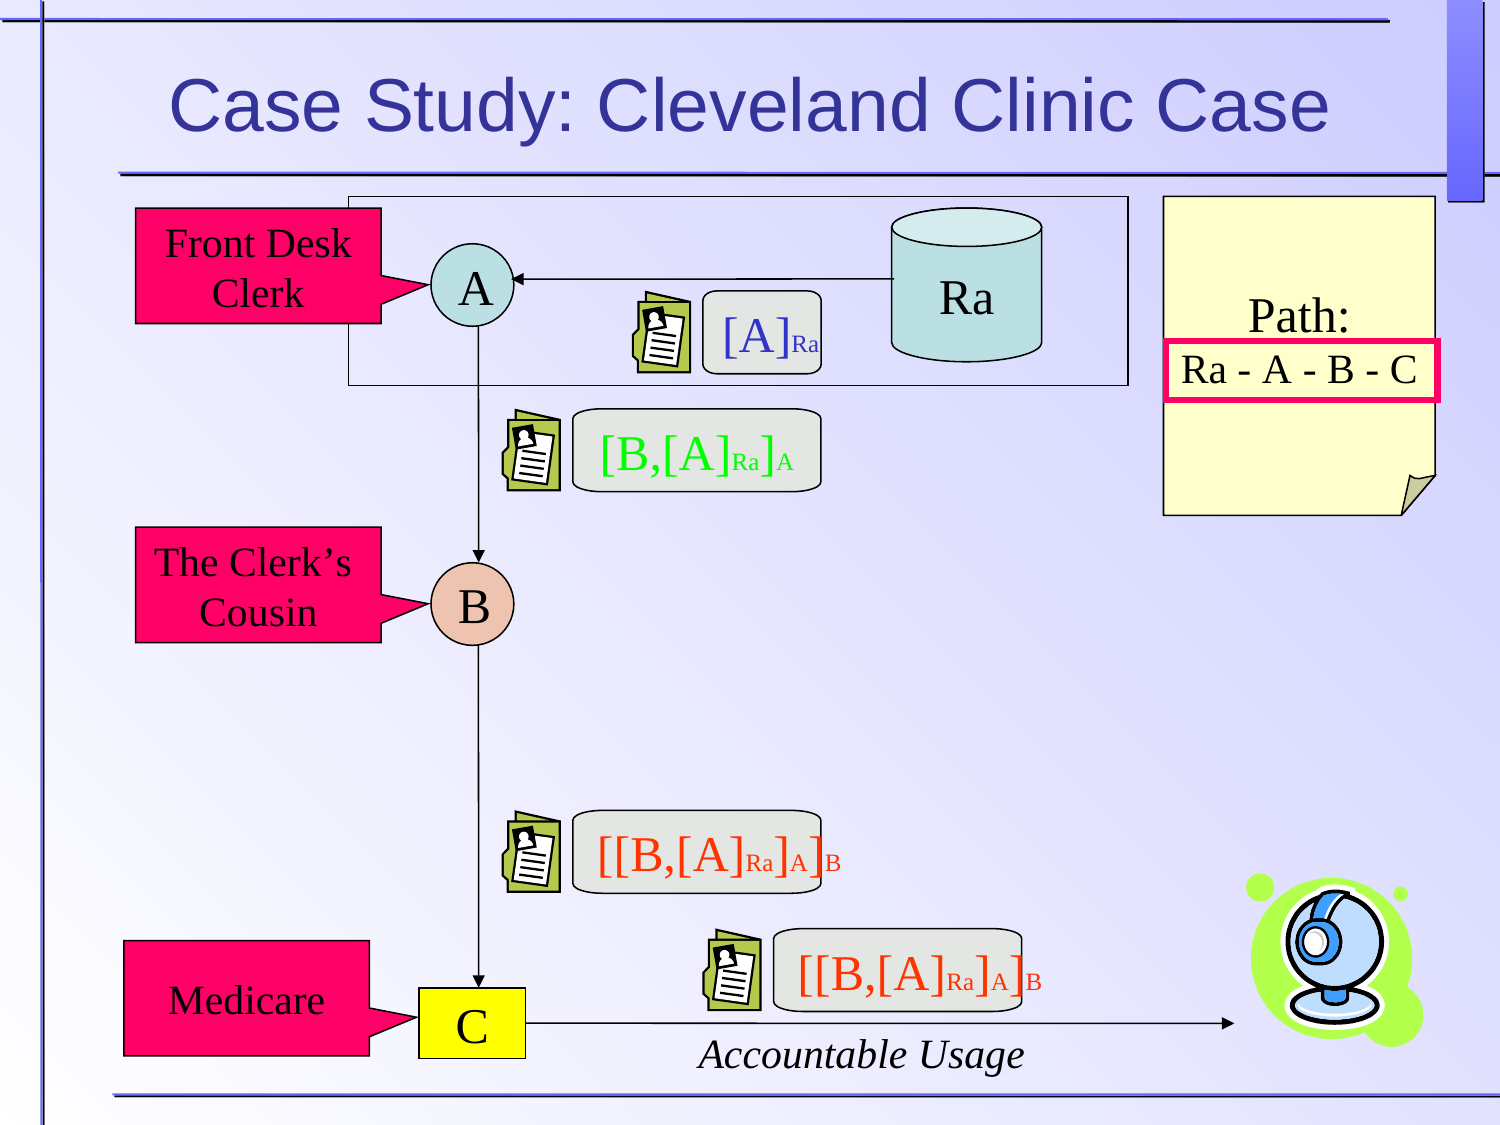

# Case Study: Cleveland Clinic Case
Path:
Ra - A - B - C
Front Desk
Clerk
The Clerk’s
Cousin
Medicare
Ra
A
[A]Ra
[B,[A]Ra]A
B
[[B,[A]Ra]A]B
[[B,[A]Ra]A]B
C
Accountable Usage